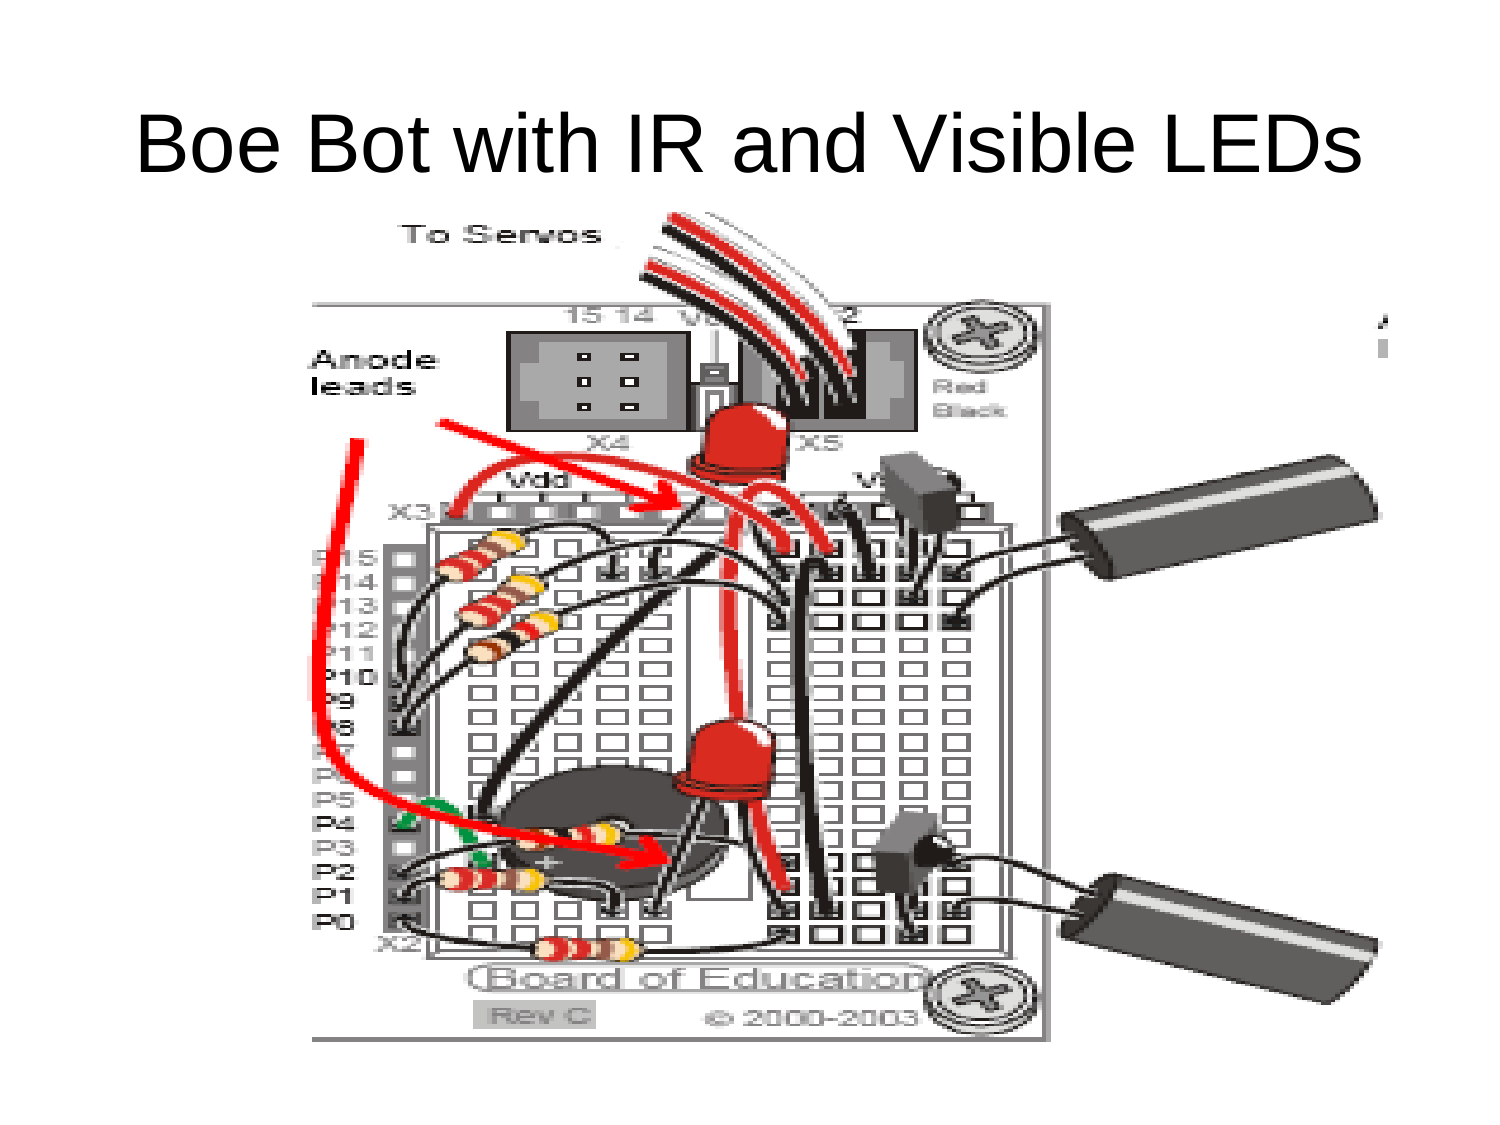

# Boe Bot with IR and Visible LEDs